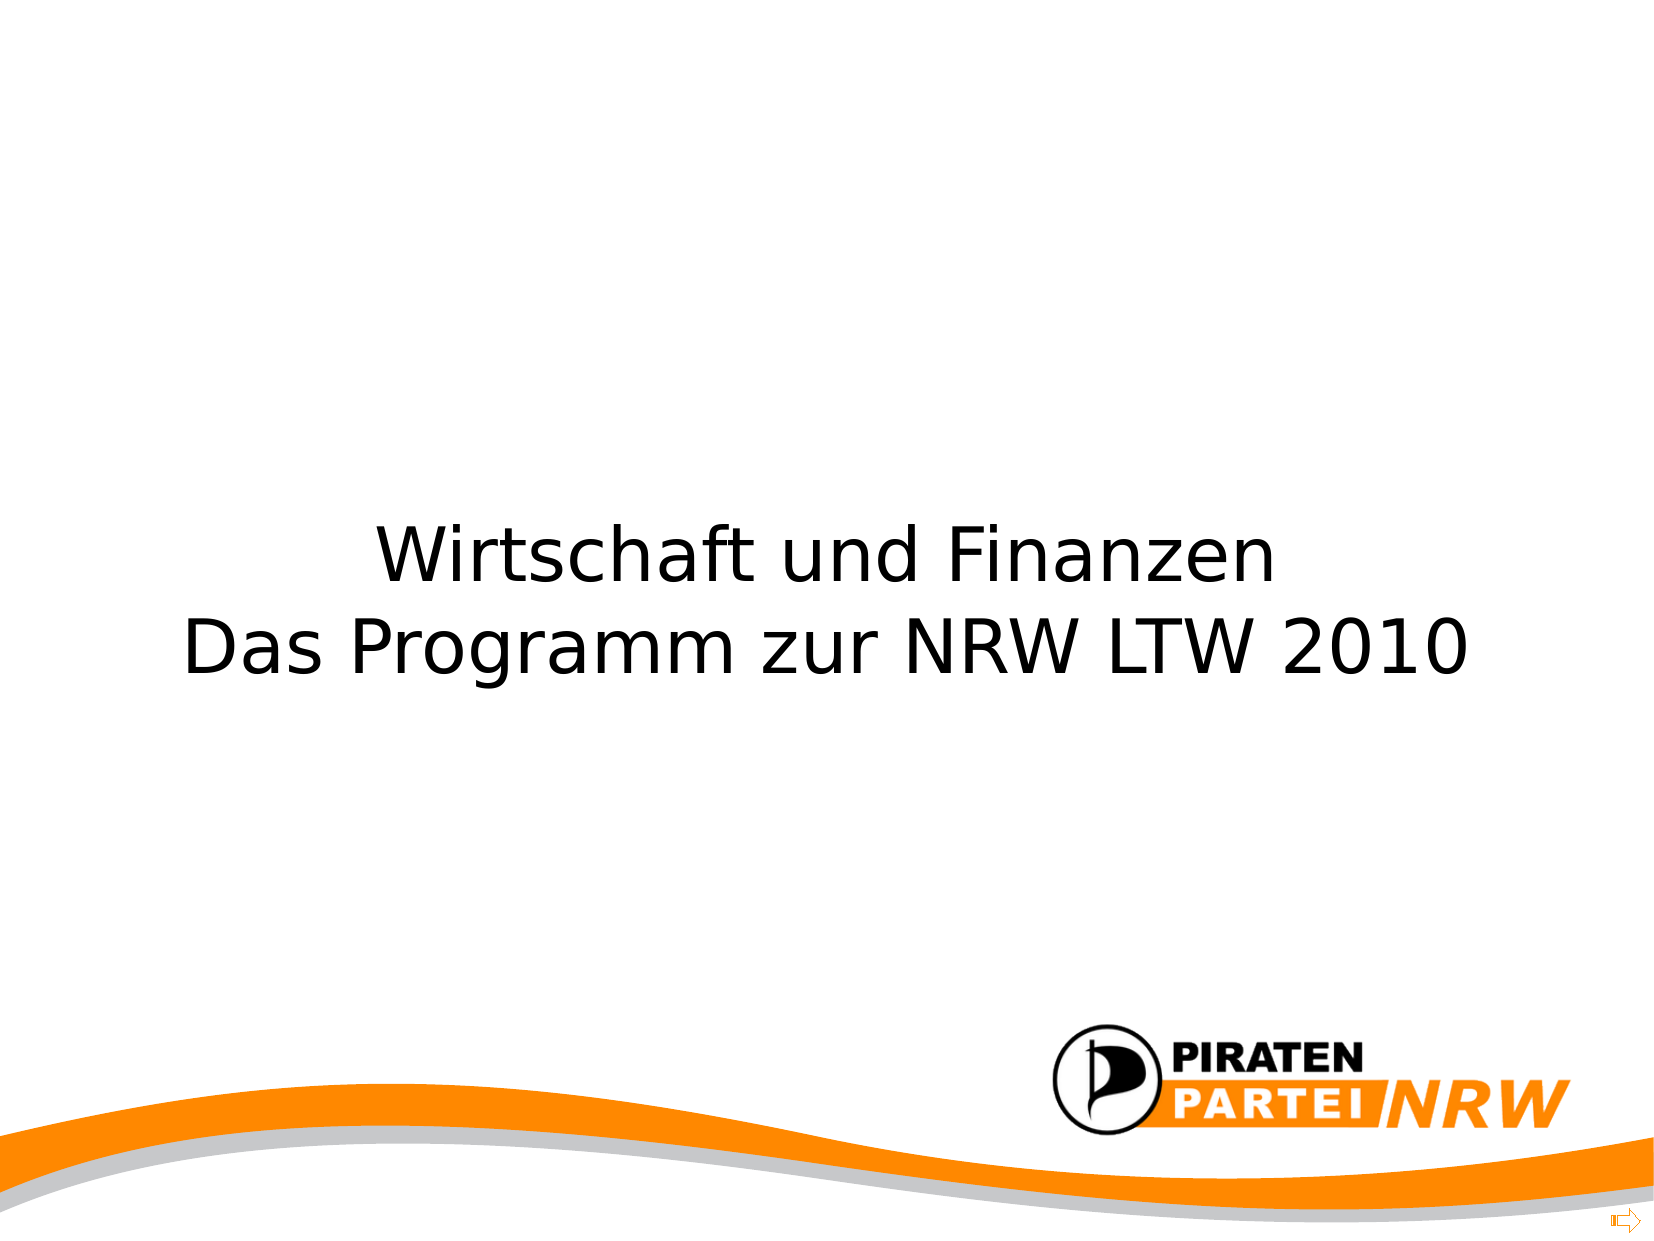

Wirtschaft und Finanzen
# Das Programm zur NRW LTW 2010